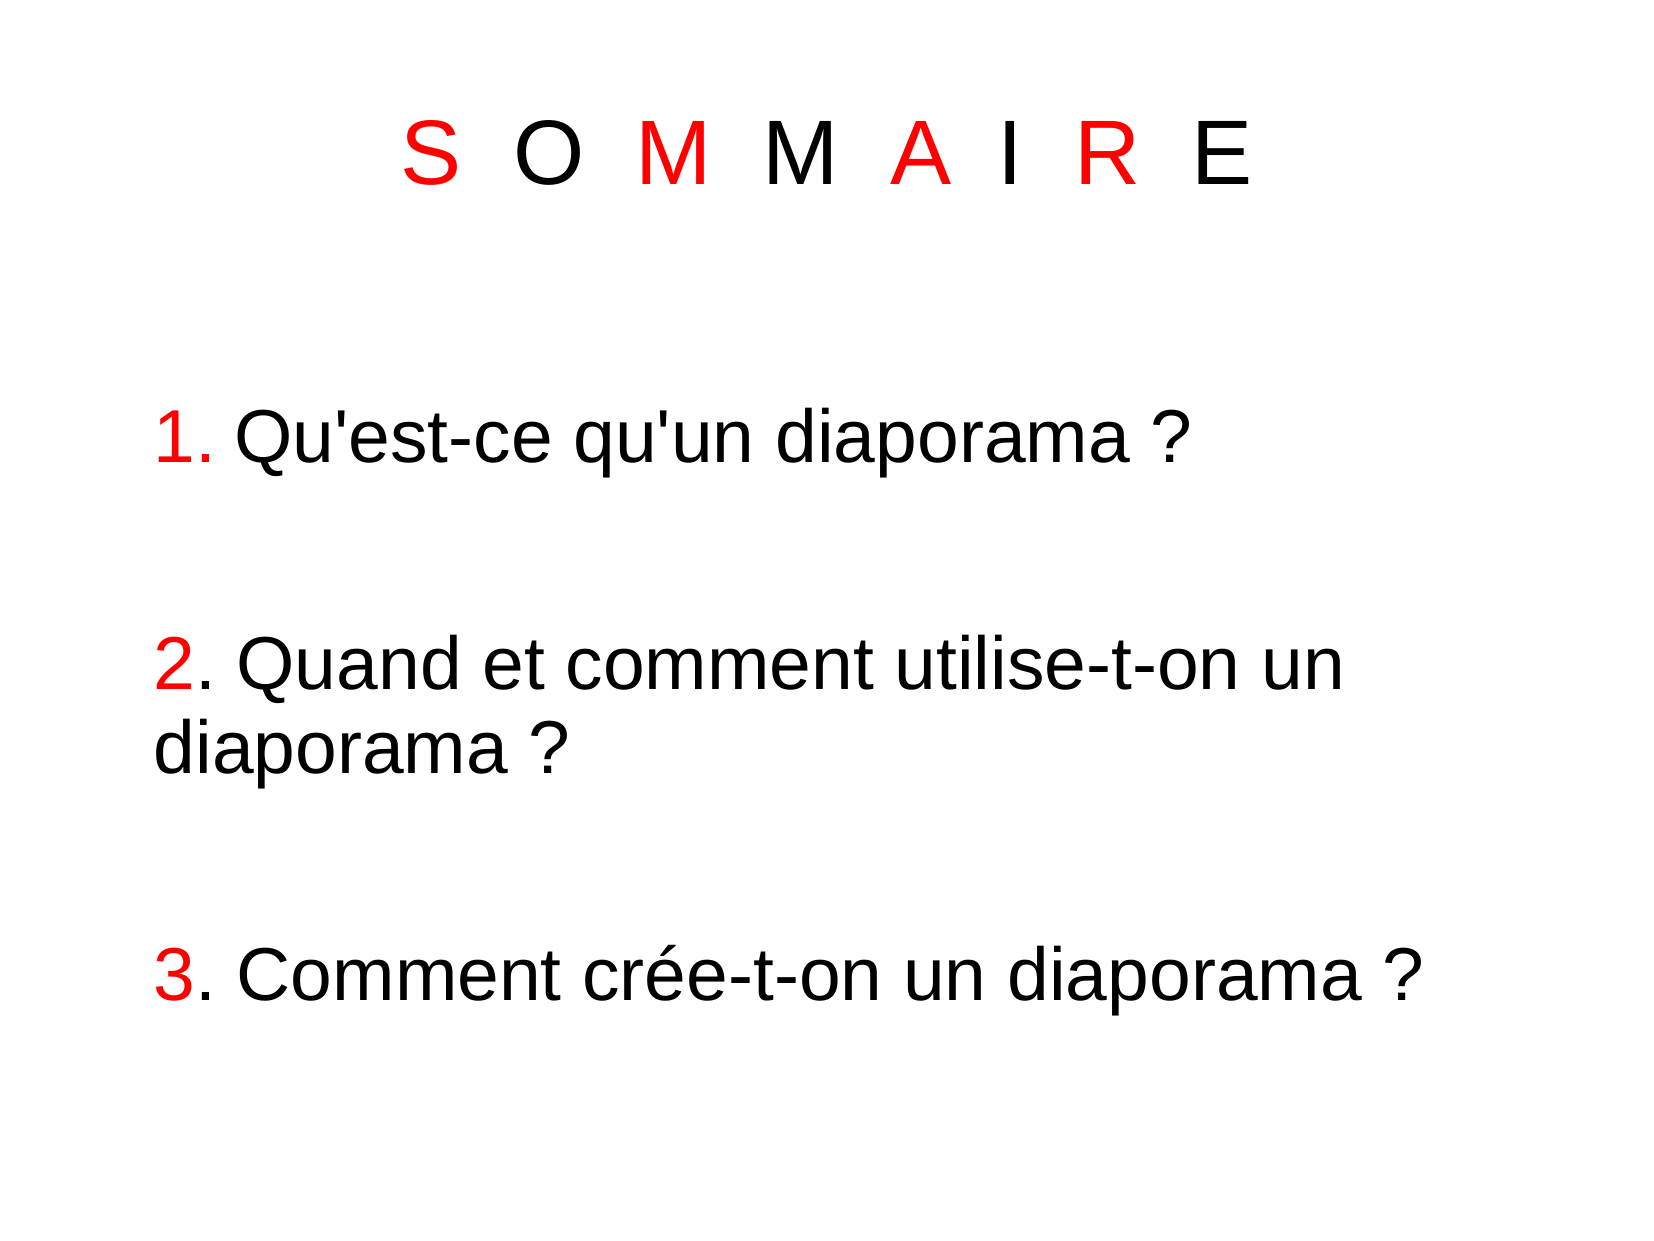

# S O M M A I R E
1. Qu'est-ce qu'un diaporama ?
2. Quand et comment utilise-t-on un diaporama ?
3. Comment crée-t-on un diaporama ?